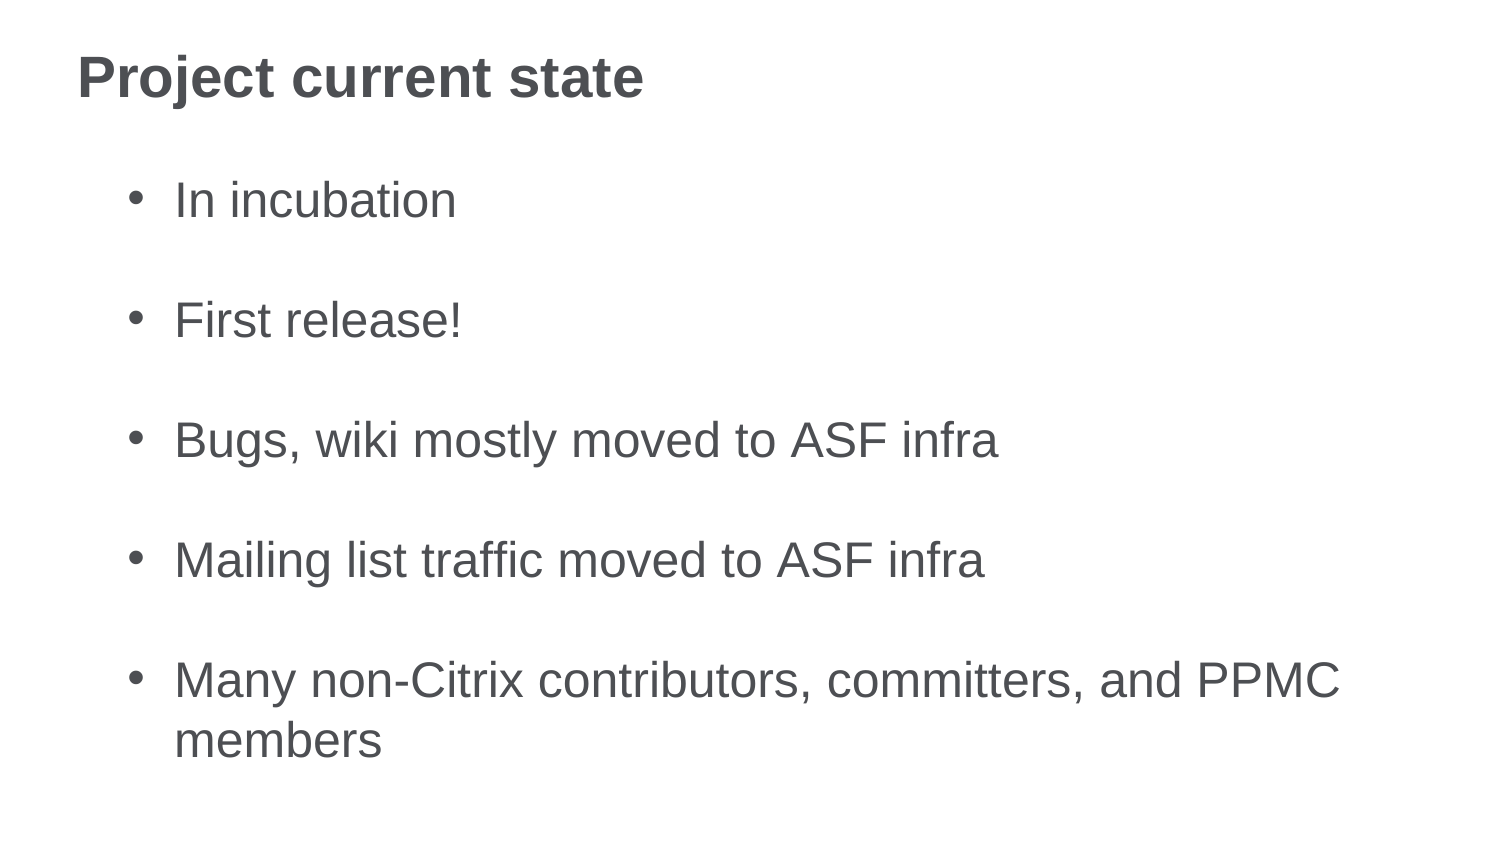

# Project current state
In incubation
First release!
Bugs, wiki mostly moved to ASF infra
Mailing list traffic moved to ASF infra
Many non-Citrix contributors, committers, and PPMC members